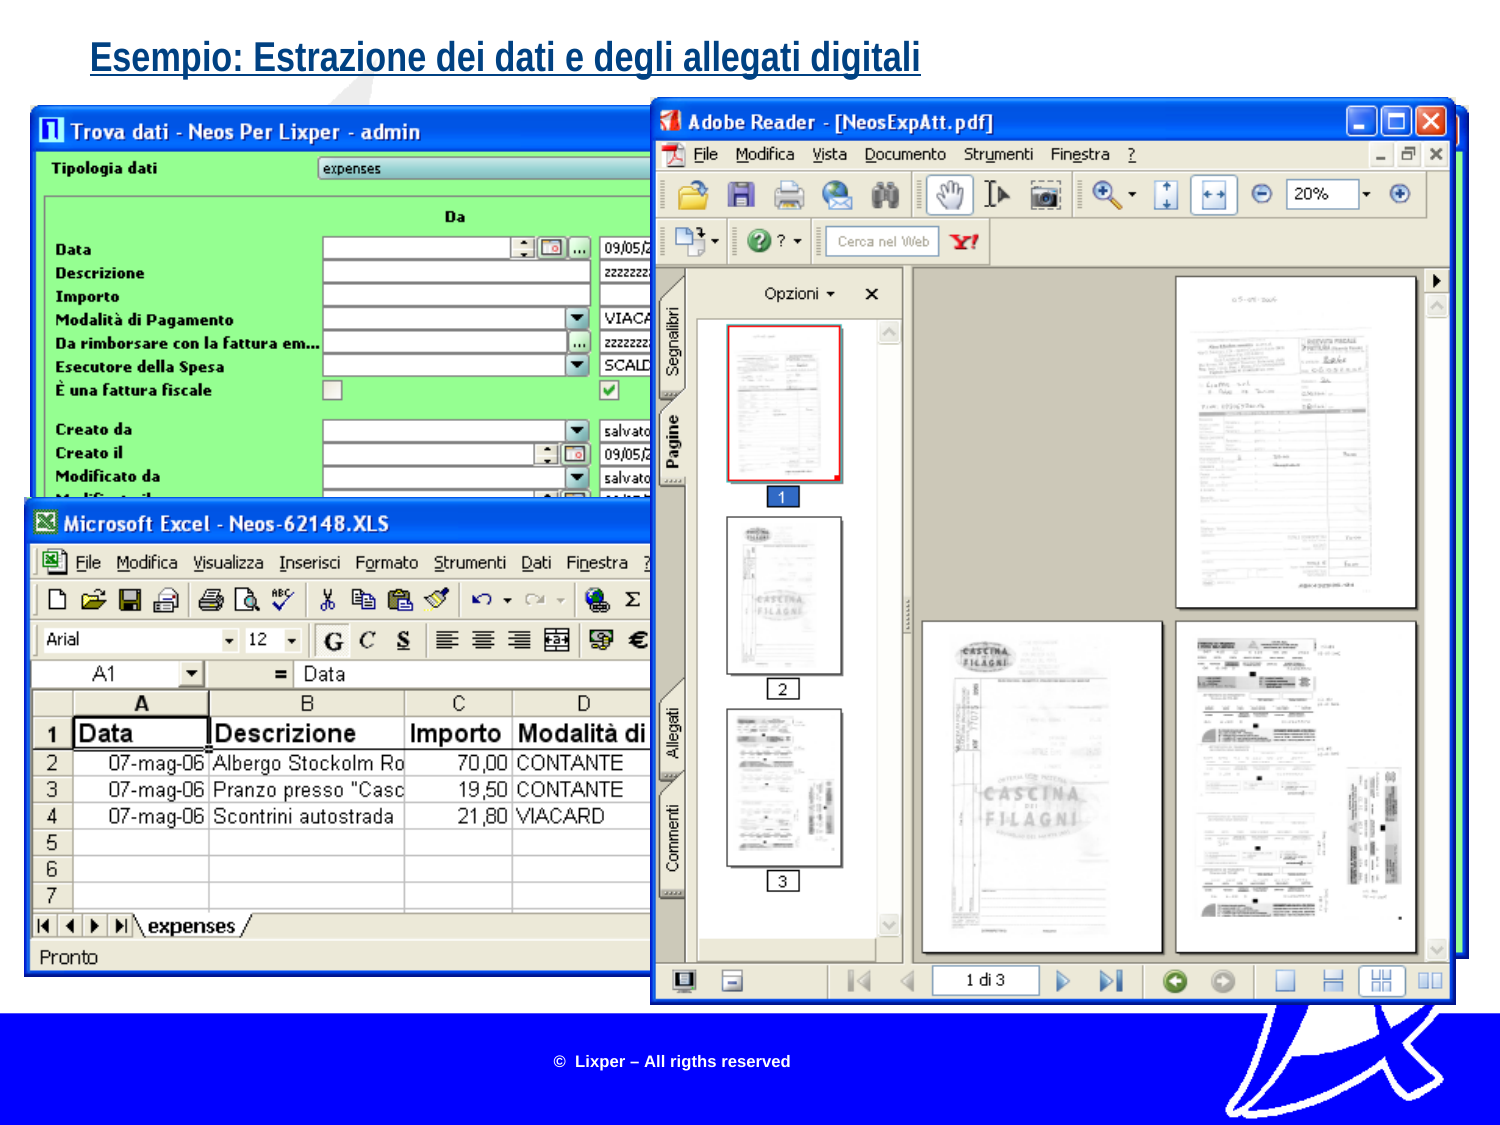

# Esempio: Estrazione dei dati e degli allegati digitali